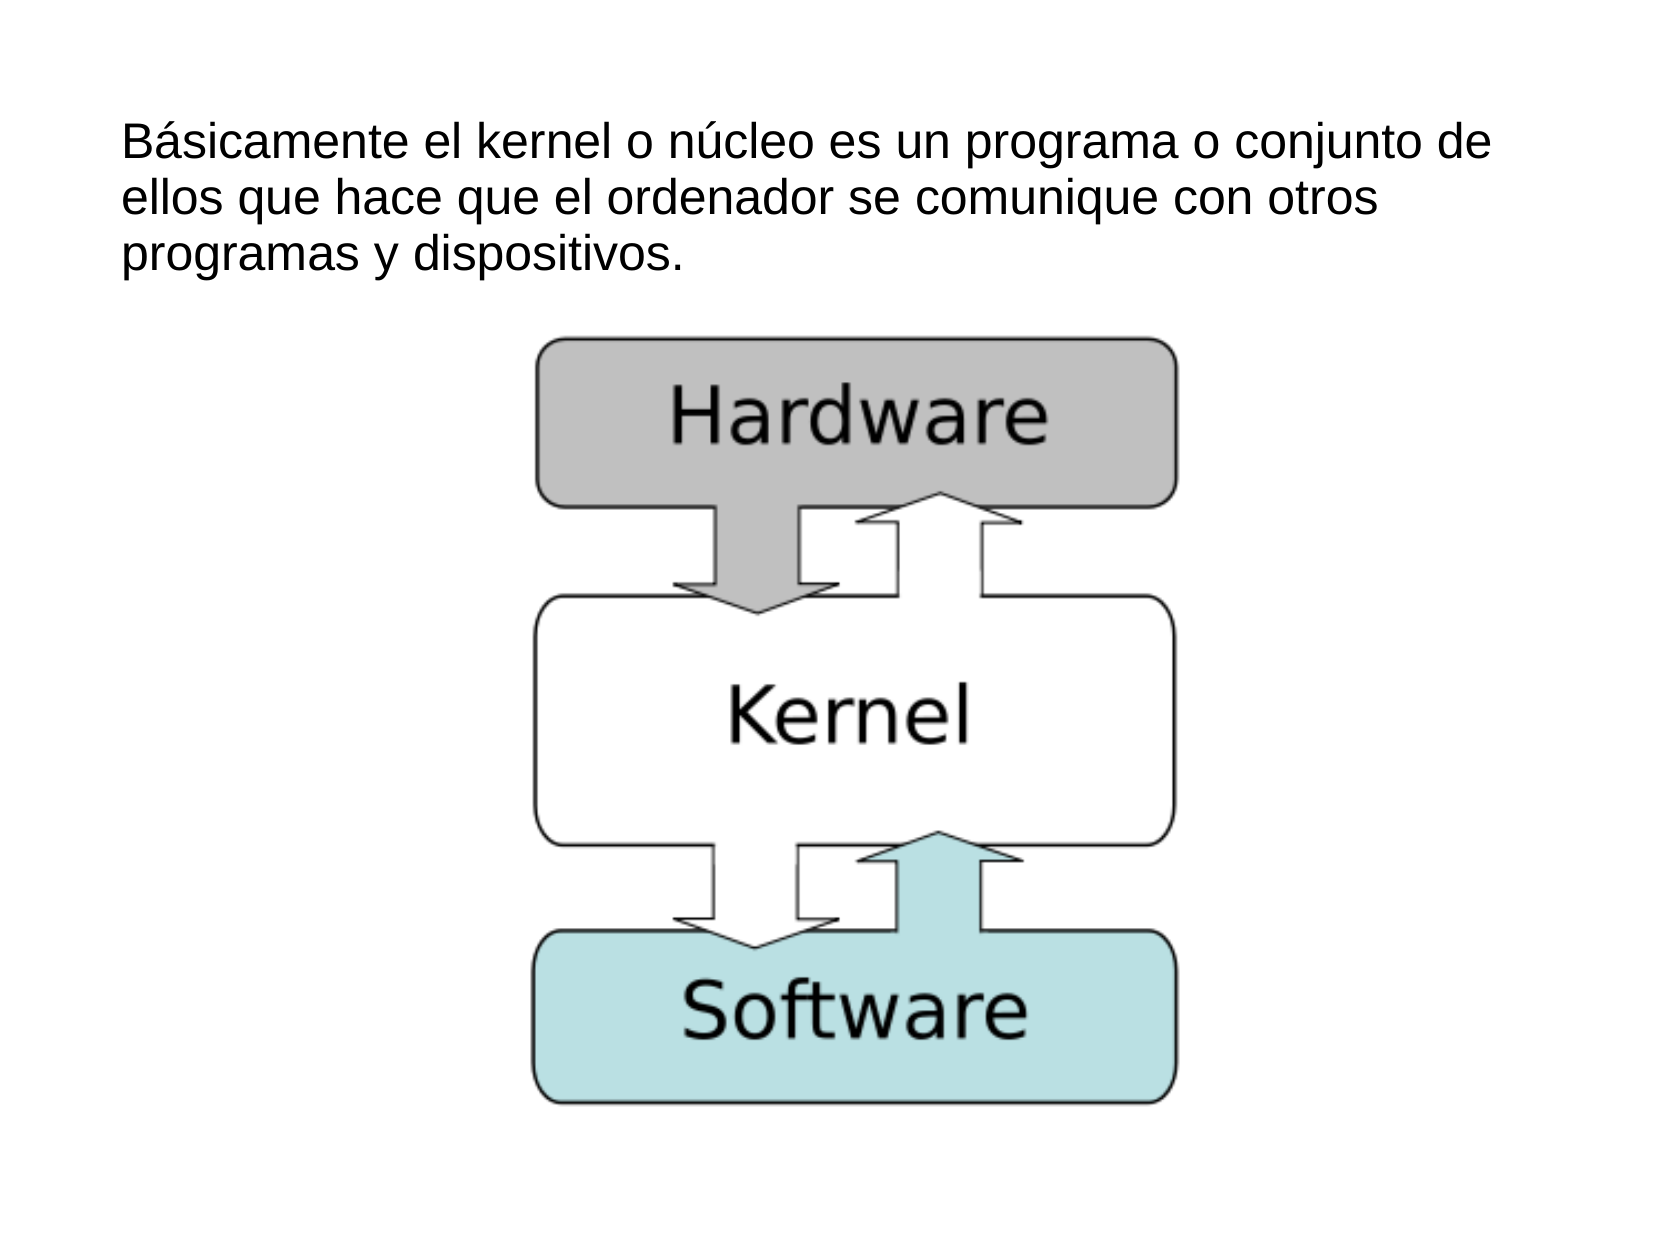

Básicamente el kernel o núcleo es un programa o conjunto de ellos que hace que el ordenador se comunique con otros programas y dispositivos.